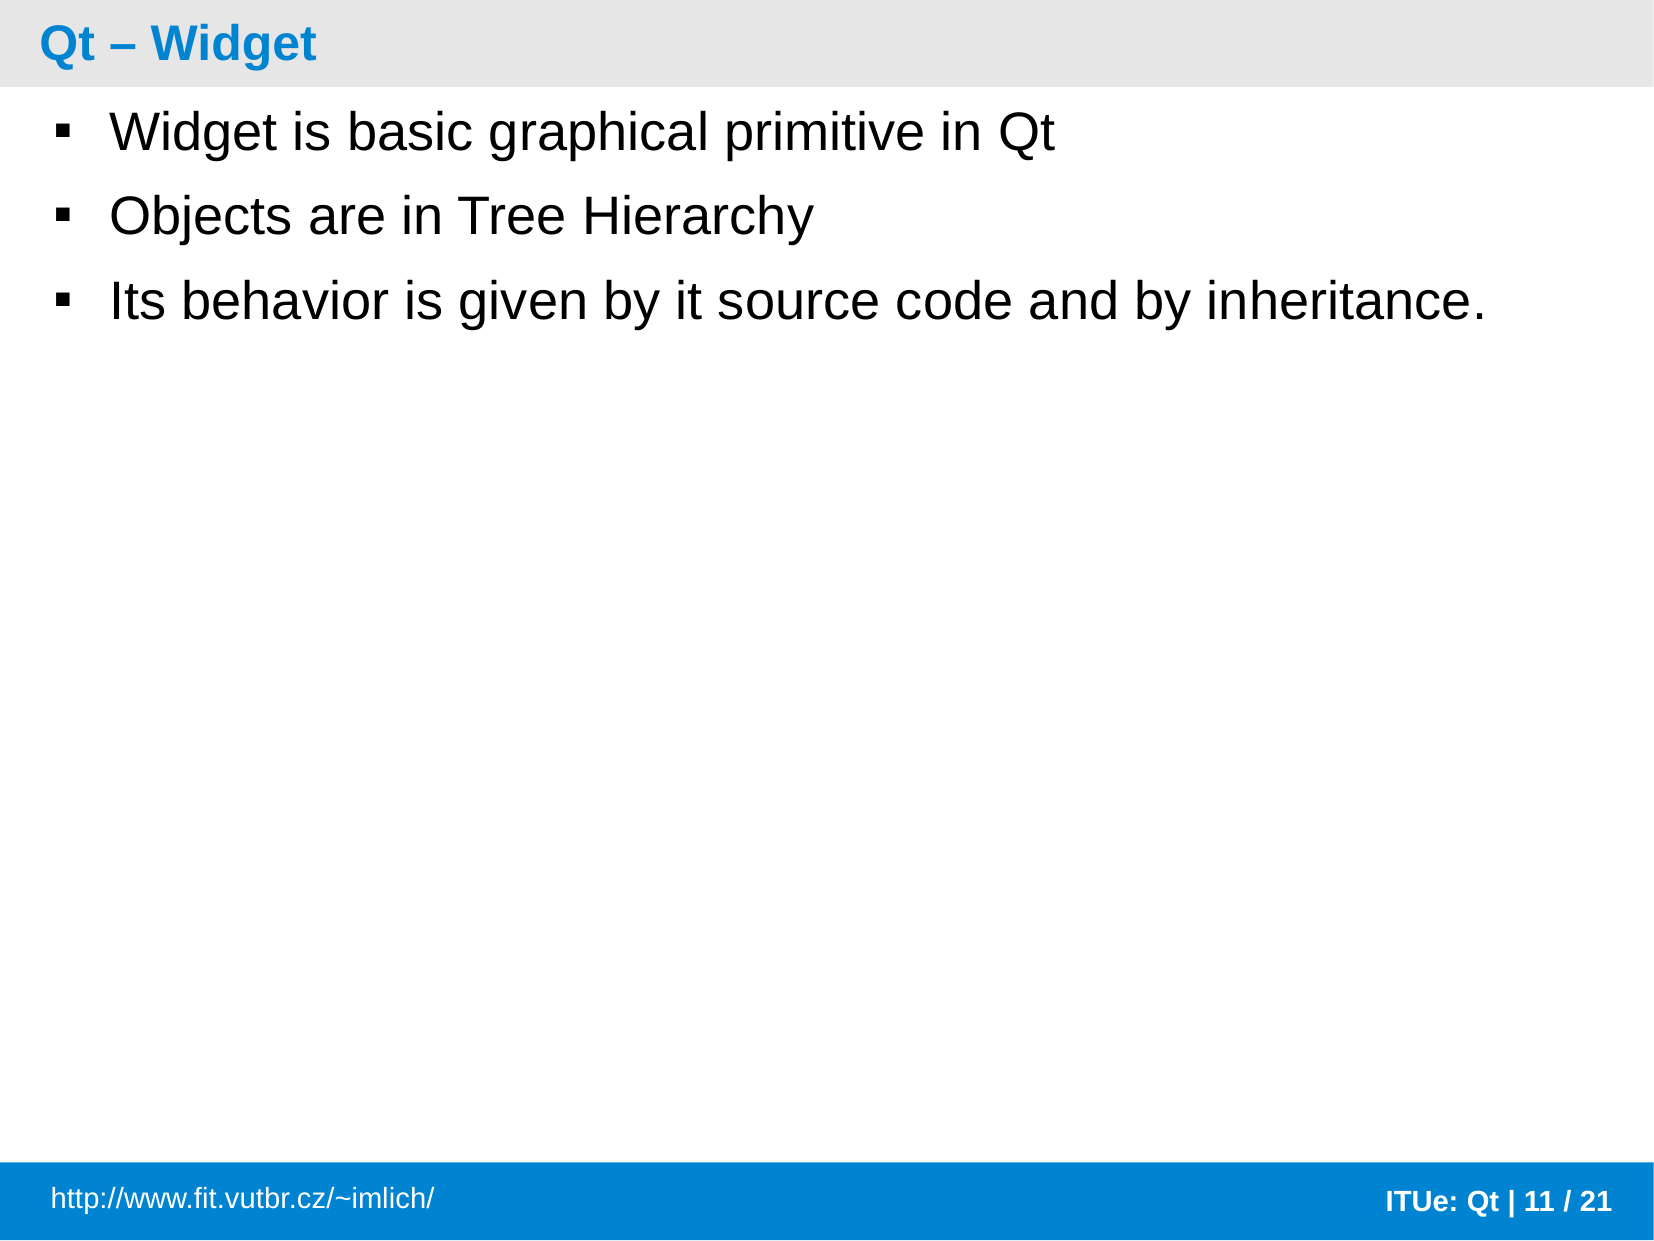

# Qt – Widget
Widget is basic graphical primitive in Qt
Objects are in Tree Hierarchy
Its behavior is given by it source code and by inheritance.